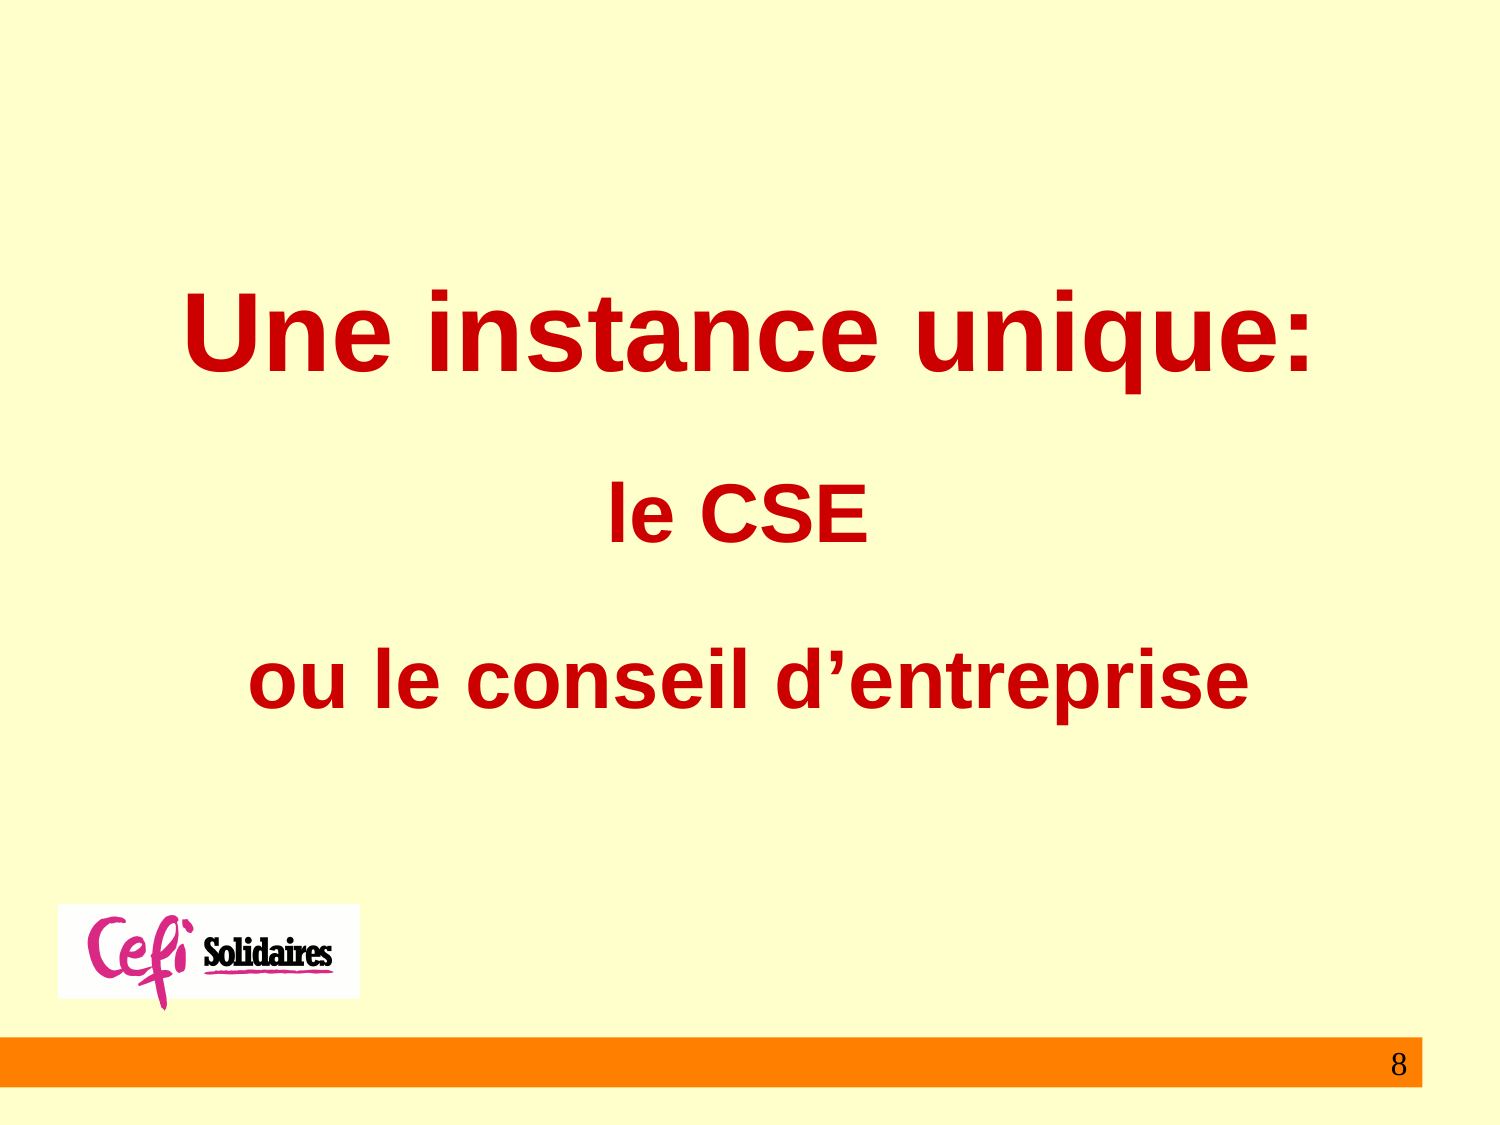

# Une instance unique: le CSE ou le conseil d’entreprise